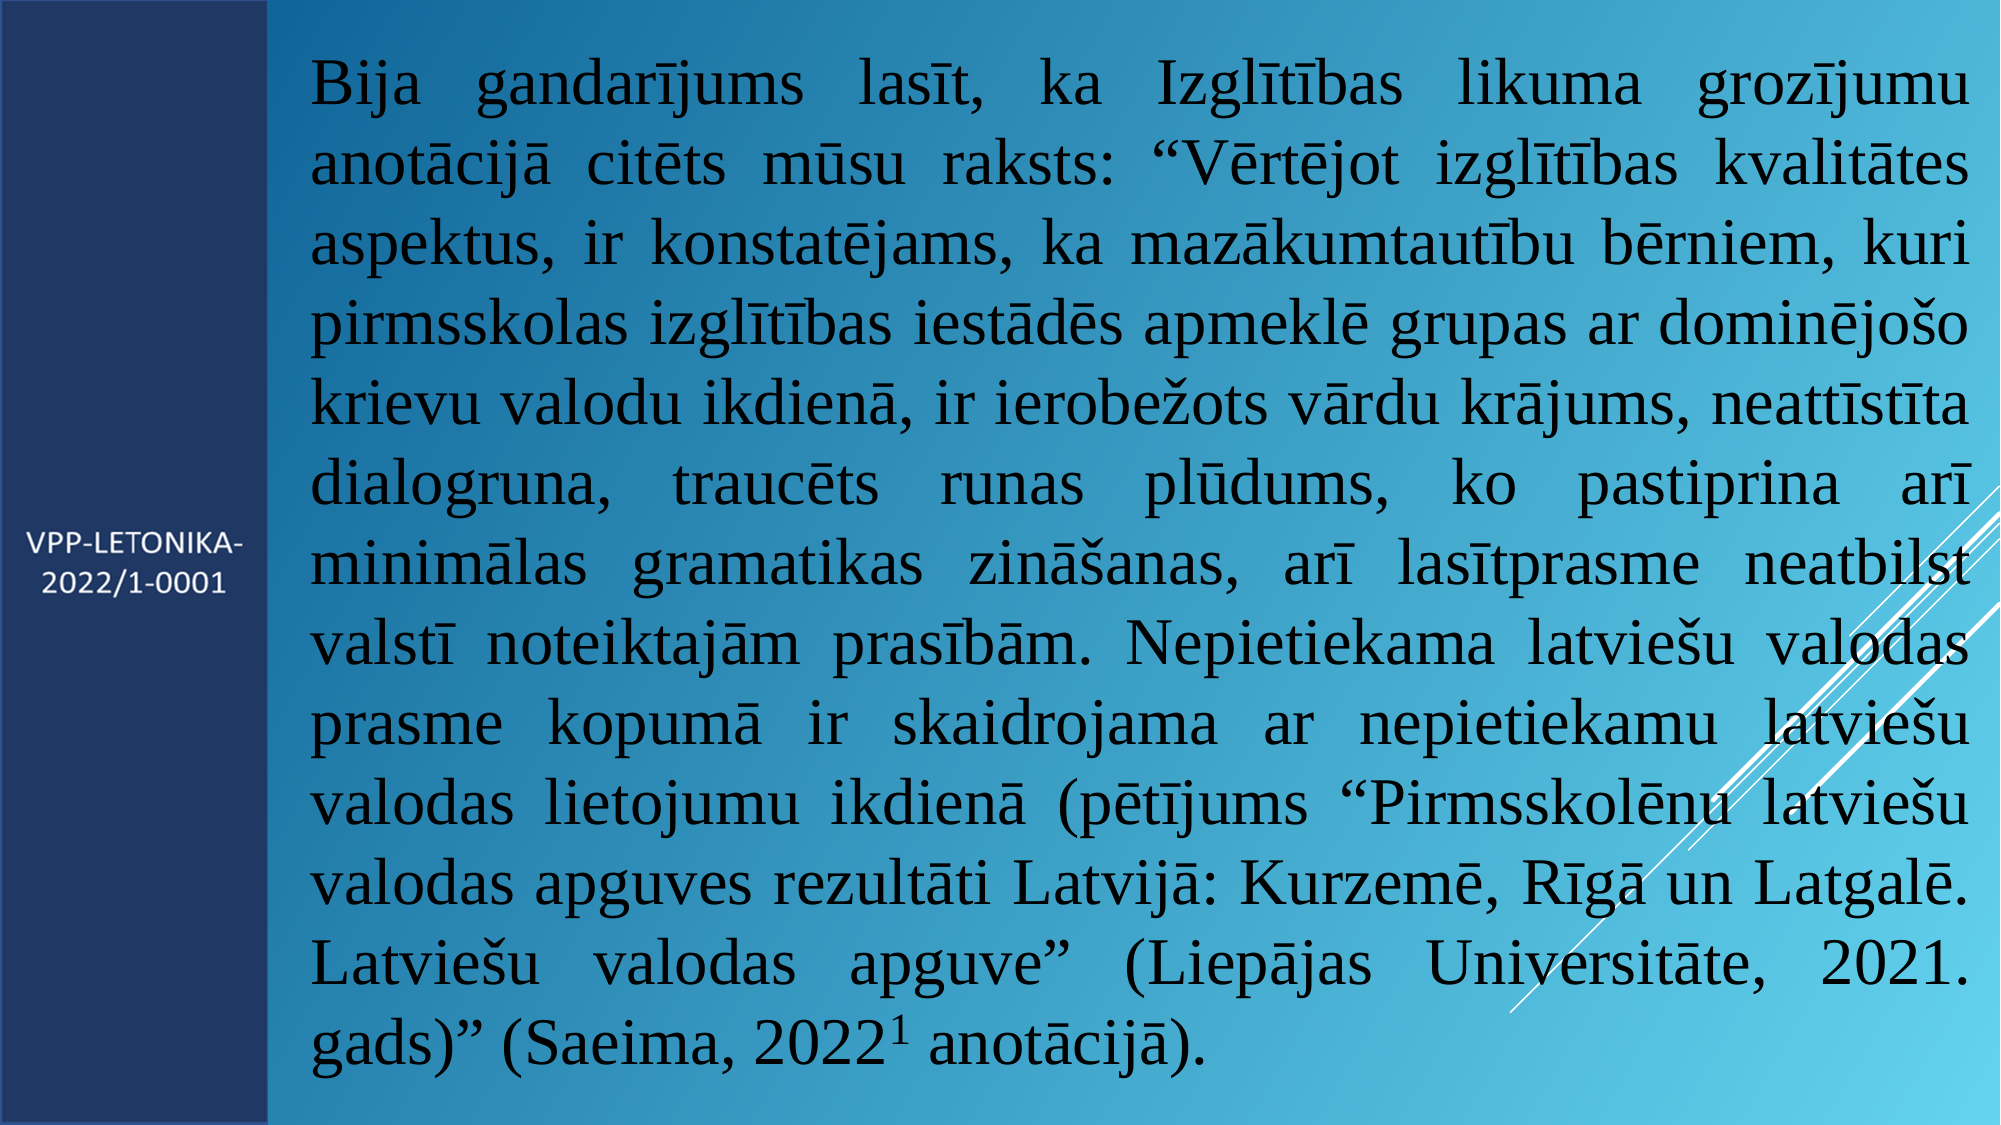

Bija gandarījums lasīt, ka Izglītības likuma grozījumu anotācijā citēts mūsu raksts: “Vērtējot izglītības kvalitātes aspektus, ir konstatējams, ka mazākumtautību bērniem, kuri pirmsskolas izglītības iestādēs apmeklē grupas ar dominējošo krievu valodu ikdienā, ir ierobežots vārdu krājums, neattīstīta dialogruna, traucēts runas plūdums, ko pastiprina arī minimālas gramatikas zināšanas, arī lasītprasme neatbilst valstī noteiktajām prasībām. Nepietiekama latviešu valodas prasme kopumā ir skaidrojama ar nepietiekamu latviešu valodas lietojumu ikdienā (pētījums “Pirmsskolēnu latviešu valodas apguves rezultāti Latvijā: Kurzemē, Rīgā un Latgalē. Latviešu valodas apguve” (Liepājas Universitāte, 2021. gads)” (Saeima, 20221 anotācijā).